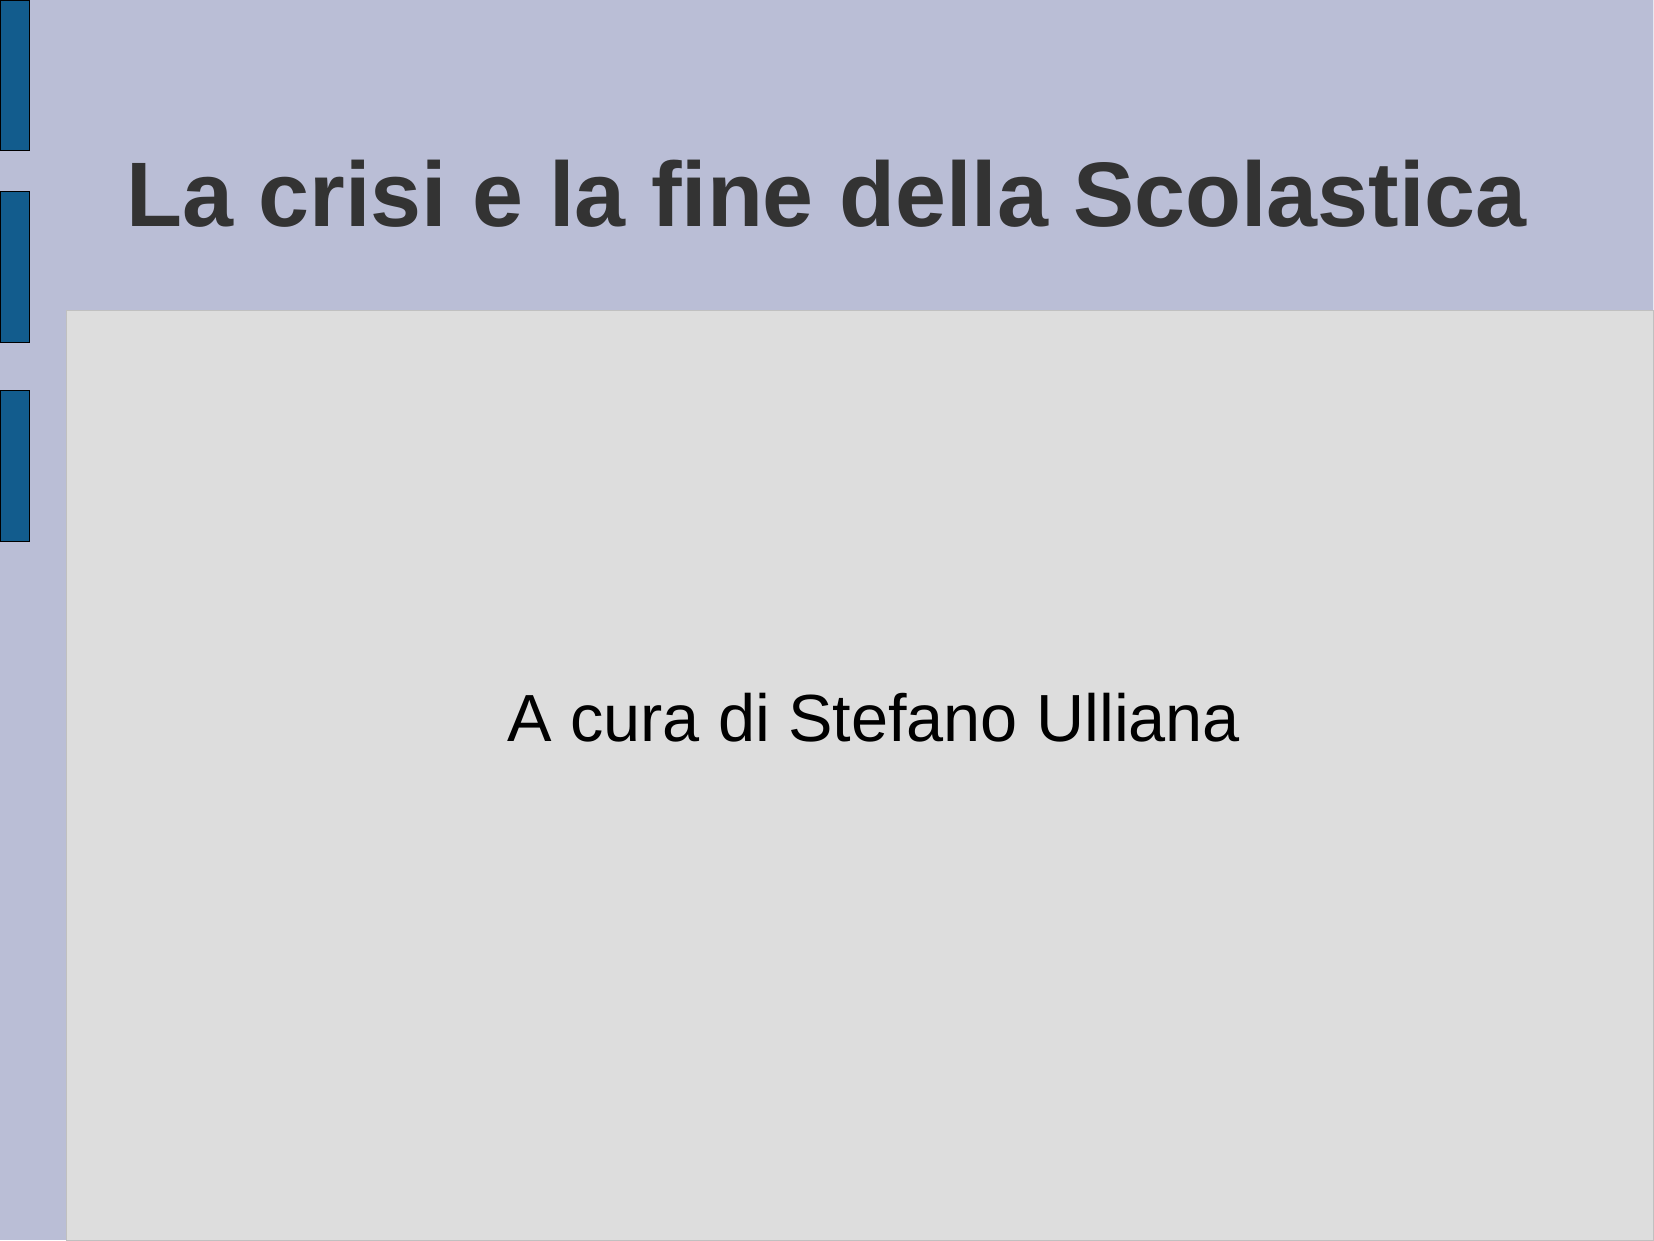

# La crisi e la fine della Scolastica
A cura di Stefano Ulliana